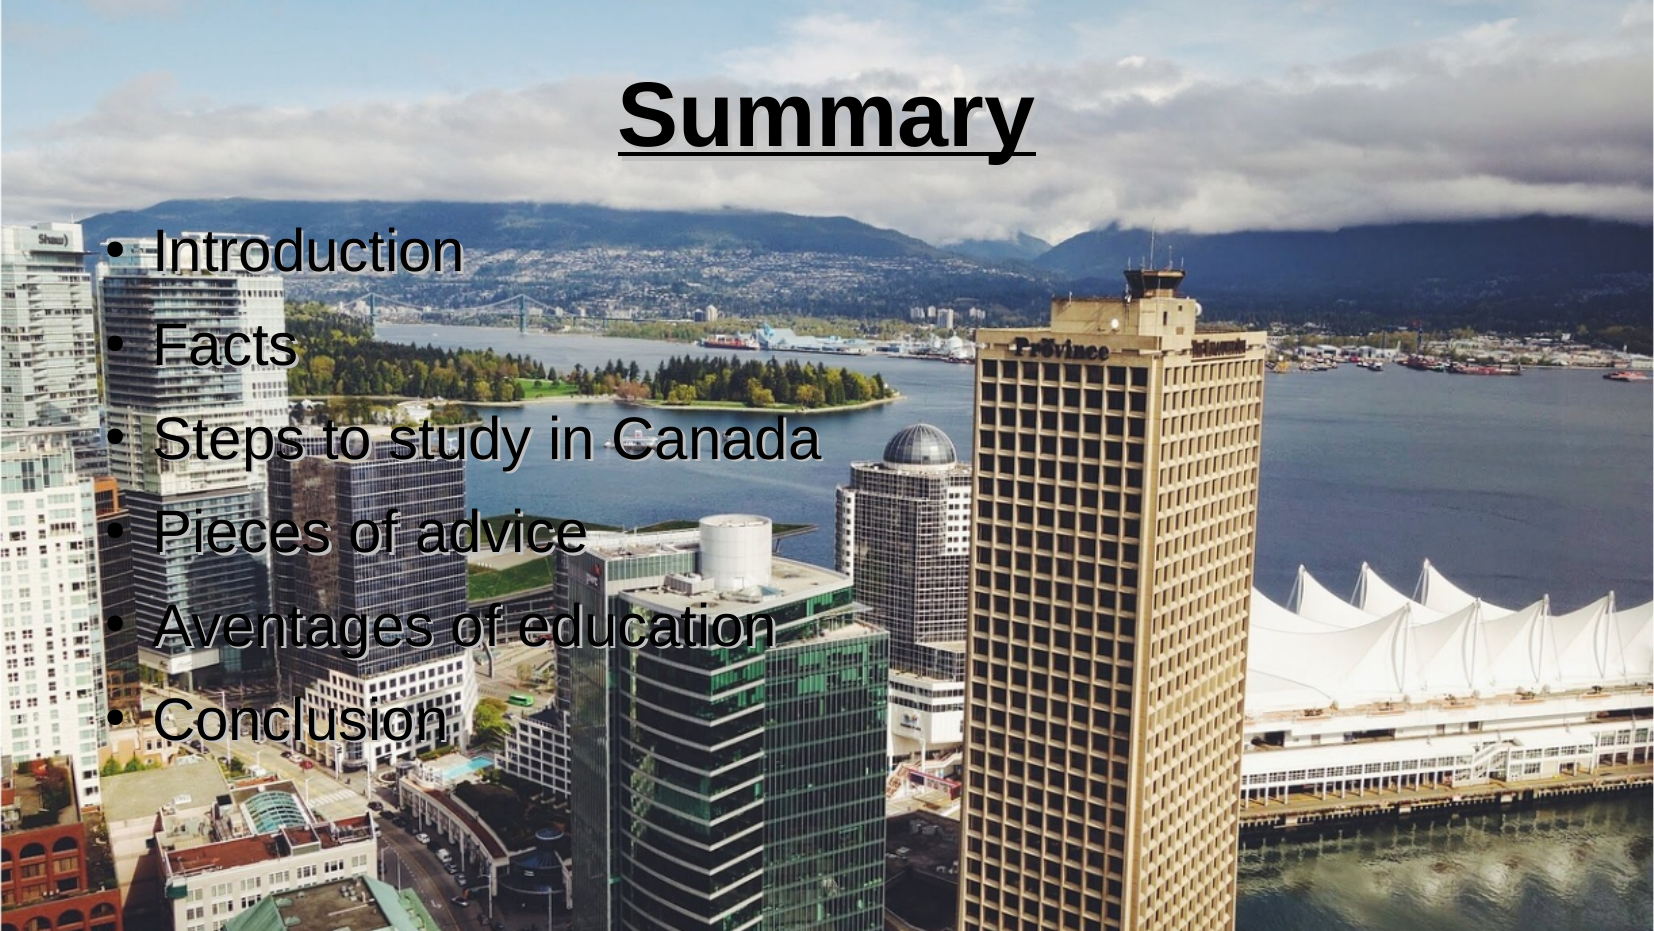

# Summary
Introduction
Facts
Steps to study in Canada
Pieces of advice
Aventages of education
Conclusion